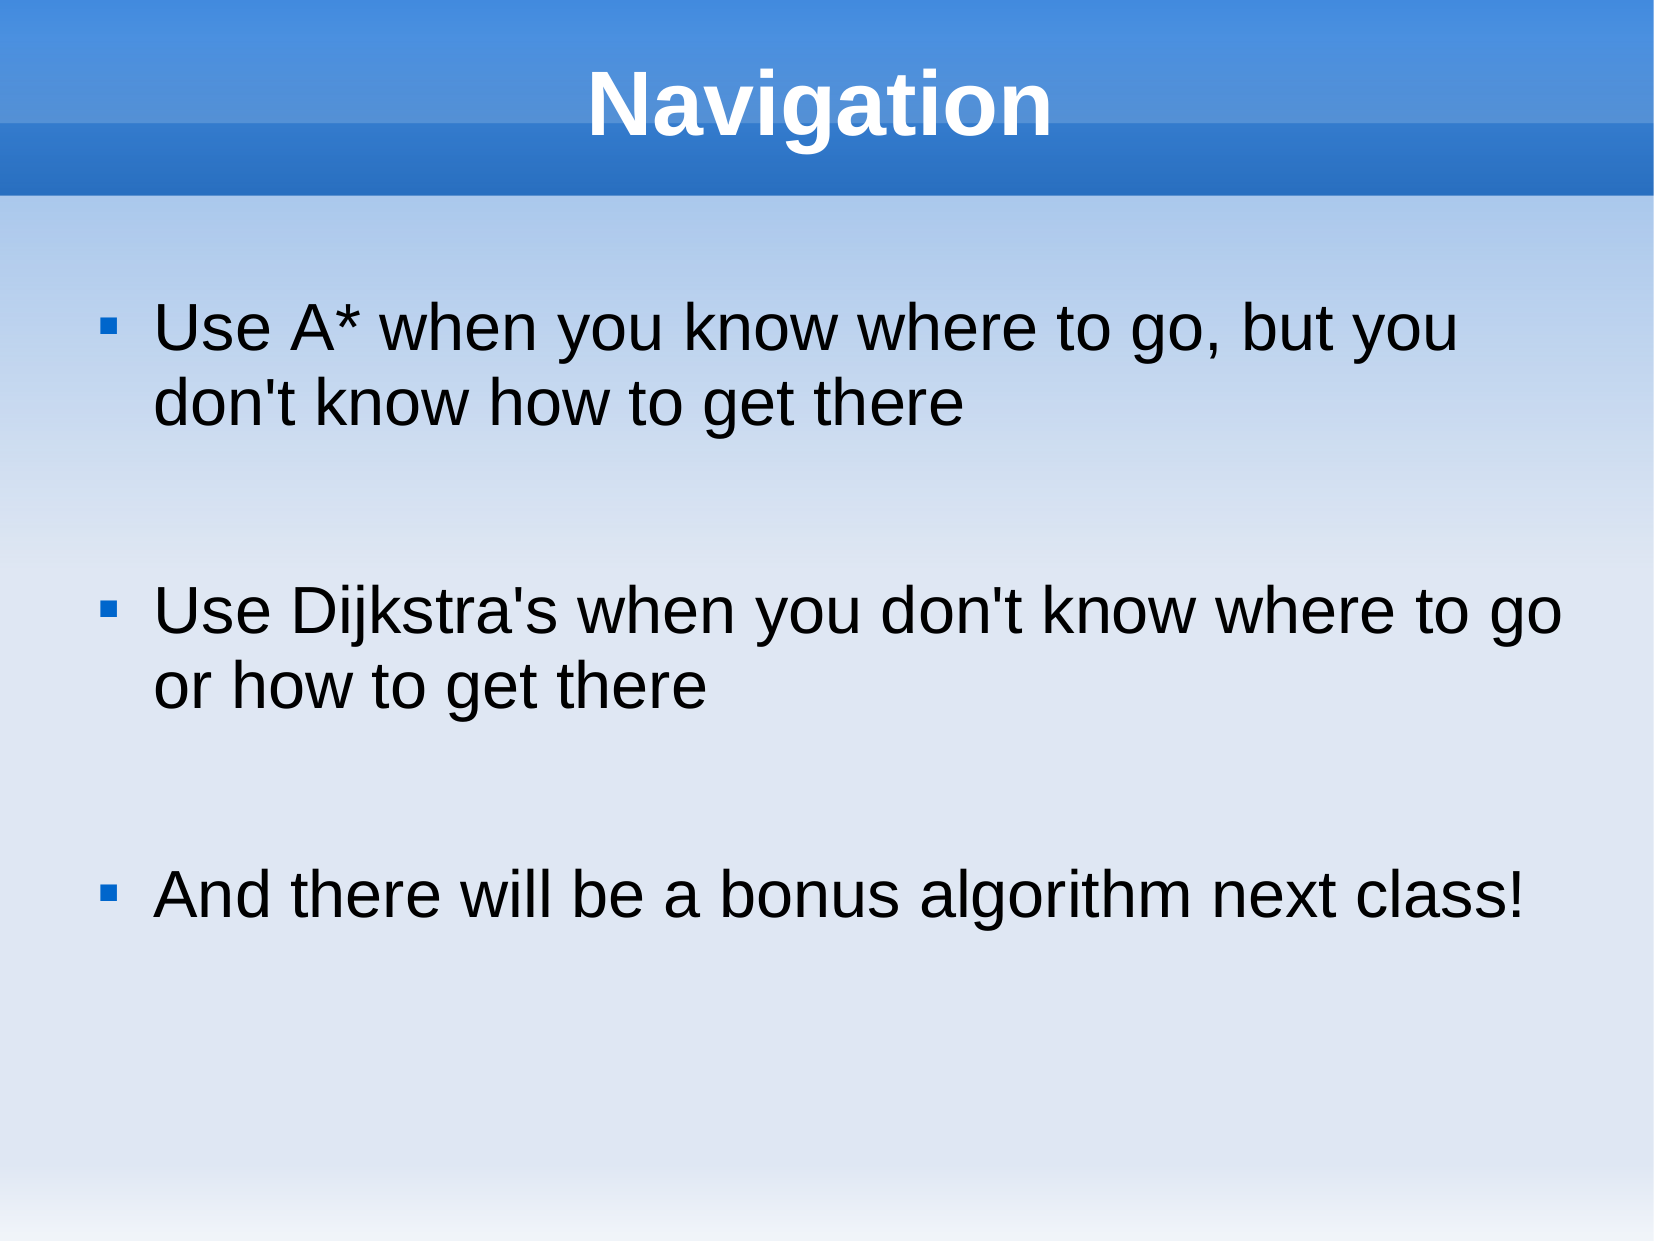

# Navigation
Use A* when you know where to go, but you don't know how to get there
Use Dijkstra's when you don't know where to go or how to get there
And there will be a bonus algorithm next class!